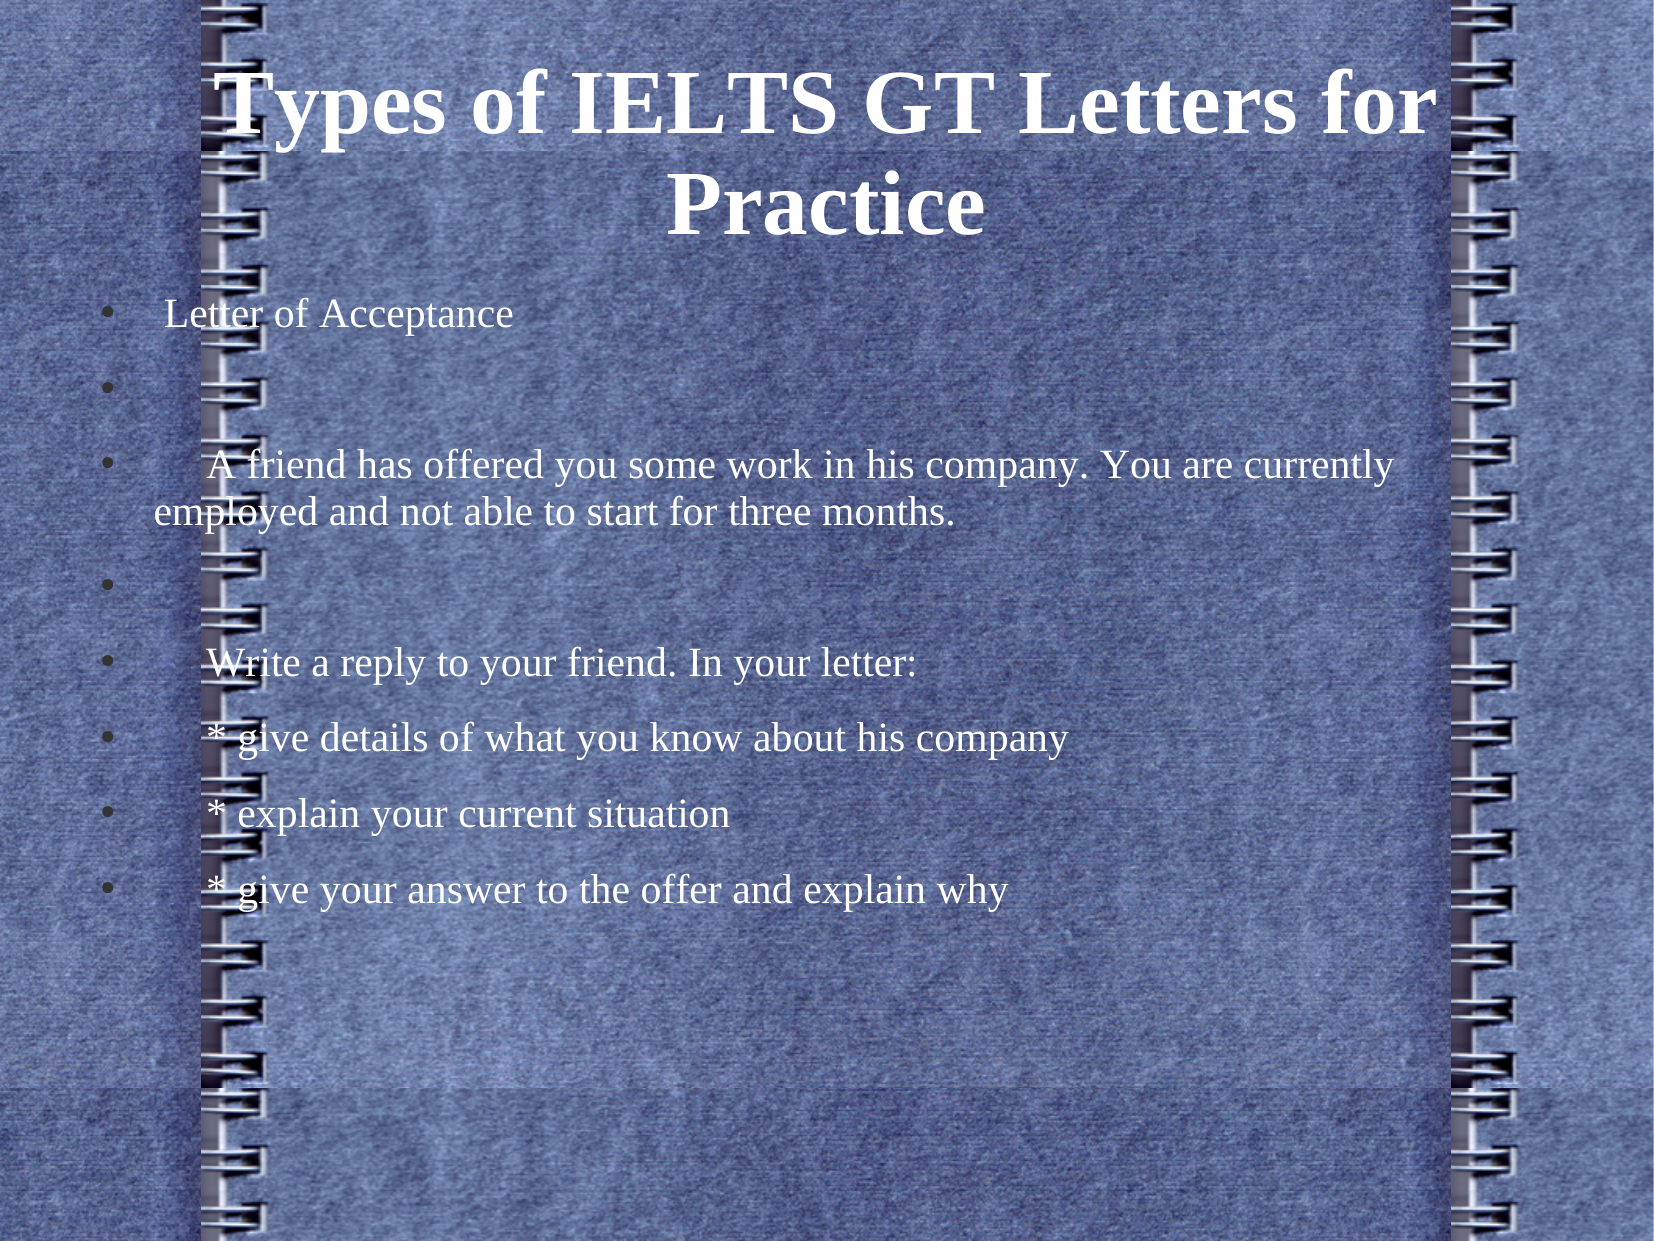

# Types of IELTS GT Letters for Practice
 Letter of Acceptance
 A friend has offered you some work in his company. You are currently employed and not able to start for three months.
 Write a reply to your friend. In your letter:
 * give details of what you know about his company
 * explain your current situation
 * give your answer to the offer and explain why